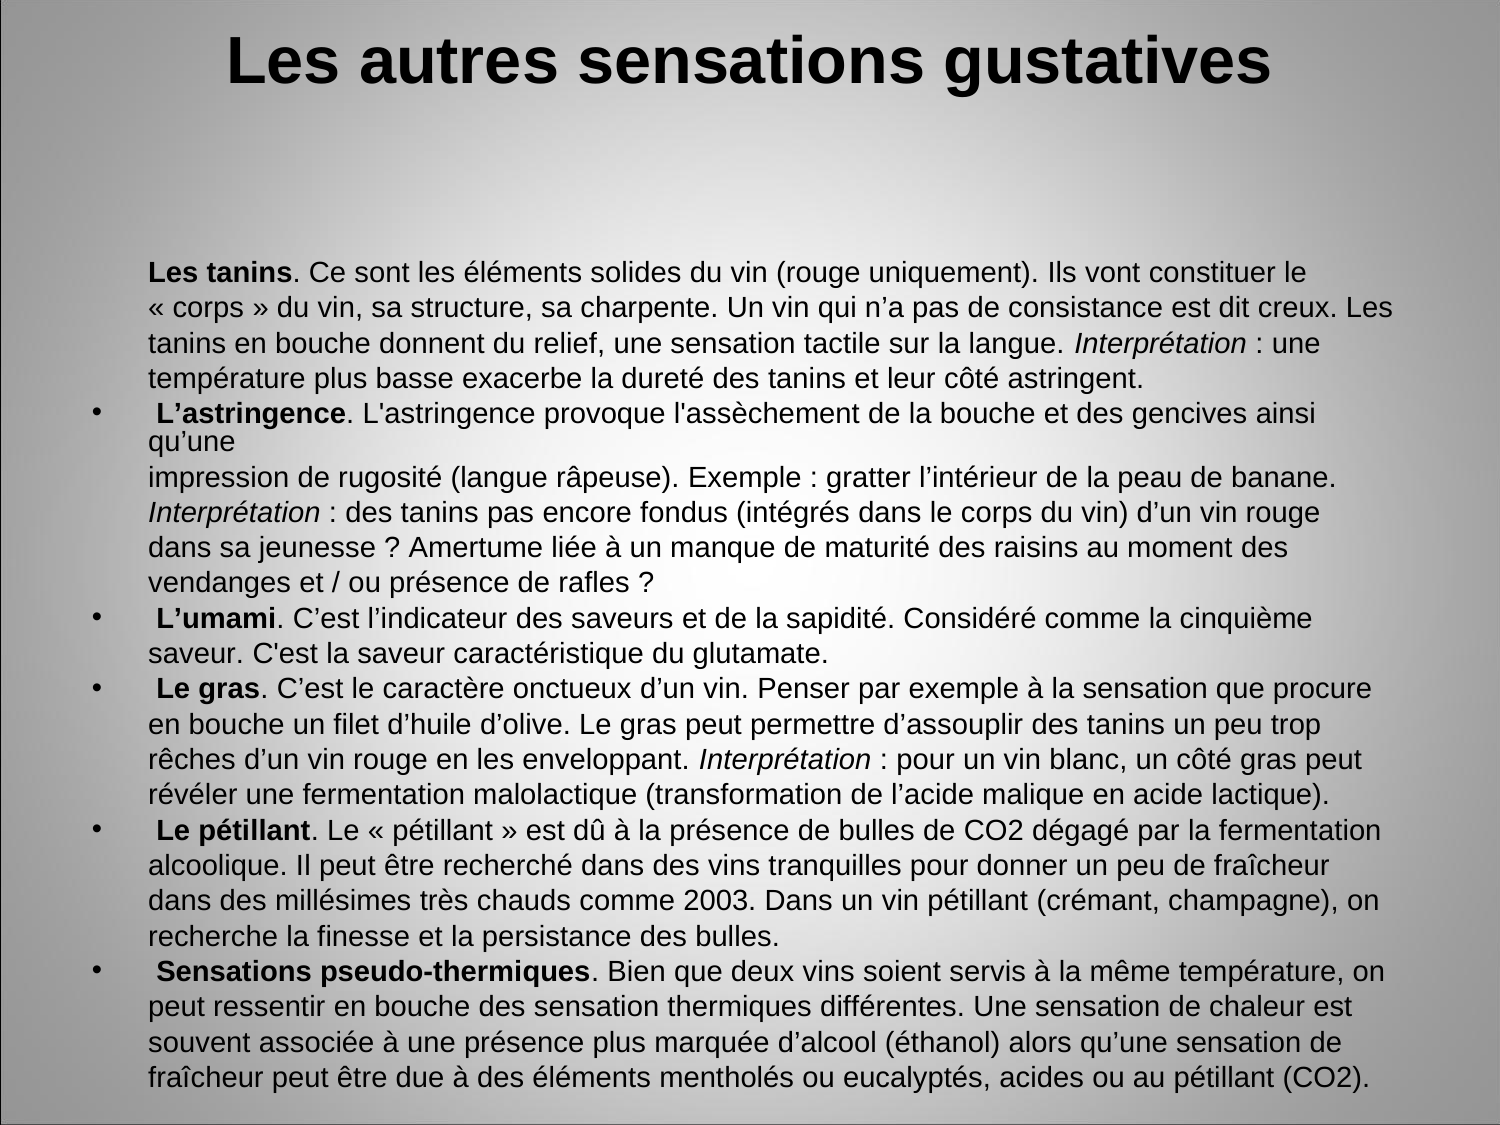

Les autres sensations gustatives
# Les tanins. Ce sont les éléments solides du vin (rouge uniquement). Ils vont constituer le
	« corps » du vin, sa structure, sa charpente. Un vin qui n’a pas de consistance est dit creux. Les
	tanins en bouche donnent du relief, une sensation tactile sur la langue. Interprétation : une
	température plus basse exacerbe la dureté des tanins et leur côté astringent.
 L’astringence. L'astringence provoque l'assèchement de la bouche et des gencives ainsi qu’une
	impression de rugosité (langue râpeuse). Exemple : gratter l’intérieur de la peau de banane.
	Interprétation : des tanins pas encore fondus (intégrés dans le corps du vin) d’un vin rouge
	dans sa jeunesse ? Amertume liée à un manque de maturité des raisins au moment des
	vendanges et / ou présence de rafles ?
 L’umami. C’est l’indicateur des saveurs et de la sapidité. Considéré comme la cinquième
	saveur. C'est la saveur caractéristique du glutamate.
 Le gras. C’est le caractère onctueux d’un vin. Penser par exemple à la sensation que procure
	en bouche un filet d’huile d’olive. Le gras peut permettre d’assouplir des tanins un peu trop
	rêches d’un vin rouge en les enveloppant. Interprétation : pour un vin blanc, un côté gras peut
	révéler une fermentation malolactique (transformation de l’acide malique en acide lactique).
 Le pétillant. Le « pétillant » est dû à la présence de bulles de CO2 dégagé par la fermentation
	alcoolique. Il peut être recherché dans des vins tranquilles pour donner un peu de fraîcheur
	dans des millésimes très chauds comme 2003. Dans un vin pétillant (crémant, champagne), on
	recherche la finesse et la persistance des bulles.
 Sensations pseudo-thermiques. Bien que deux vins soient servis à la même température, on
	peut ressentir en bouche des sensation thermiques différentes. Une sensation de chaleur est
	souvent associée à une présence plus marquée d’alcool (éthanol) alors qu’une sensation de
	fraîcheur peut être due à des éléments mentholés ou eucalyptés, acides ou au pétillant (CO2).